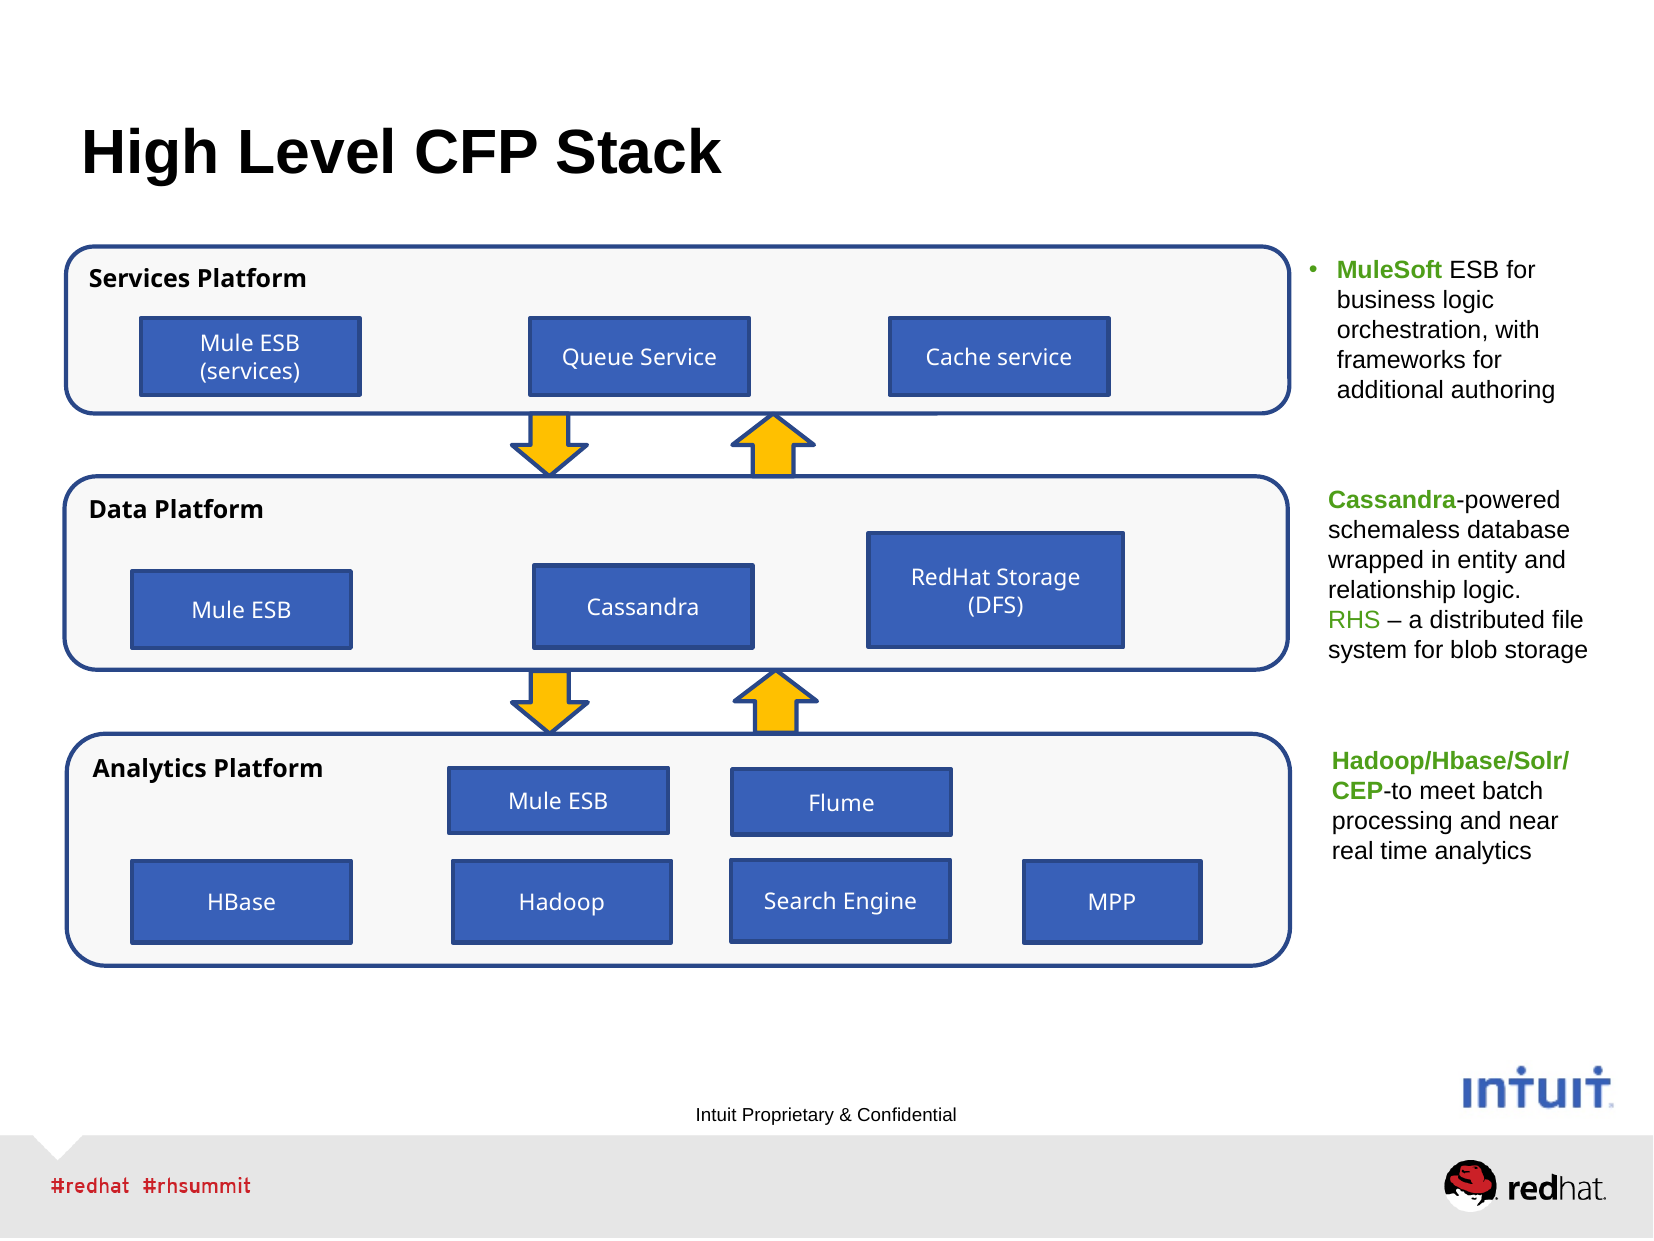

# High Level CFP Stack
Services Platform
MuleSoft ESB for business logic orchestration, with frameworks for additional authoring
Mule ESB
(services)
Queue Service
Cache service
Data Platform
Cassandra-powered schemaless database wrapped in entity and relationship logic.
RHS – a distributed file system for blob storage
RedHat Storage (DFS)
Cassandra
Mule ESB
Analytics Platform
Hadoop/Hbase/Solr/CEP-to meet batch processing and near real time analytics
Mule ESB
Flume
Search Engine
HBase
Hadoop
MPP